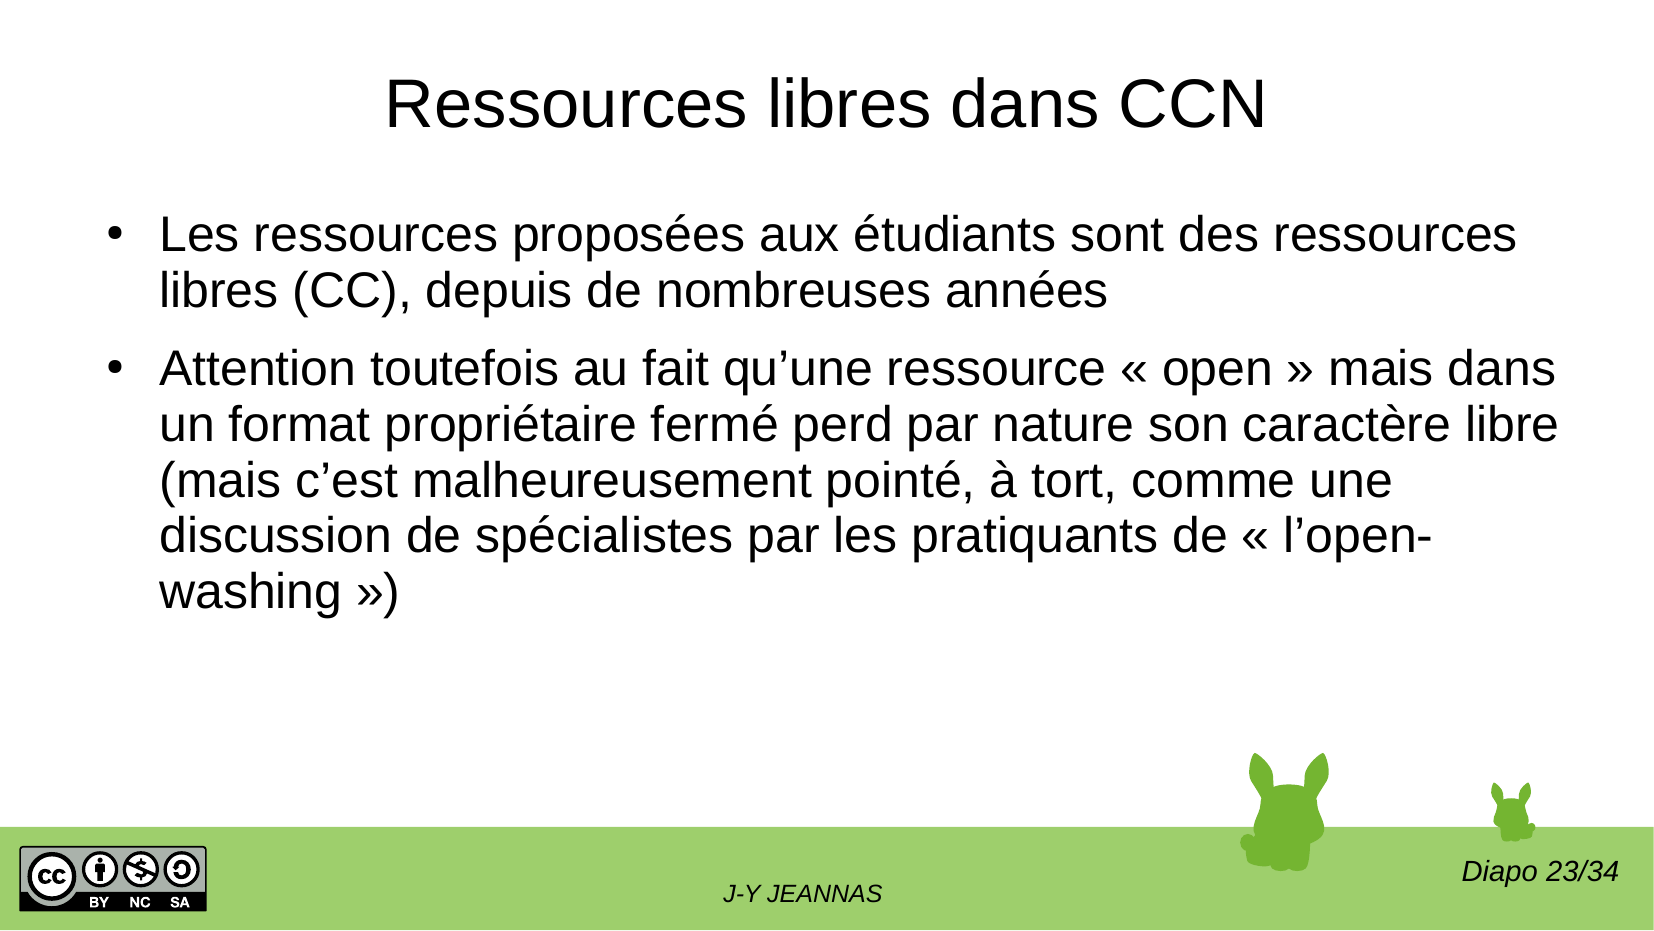

# Ressources libres dans CCN
Les ressources proposées aux étudiants sont des ressources libres (CC), depuis de nombreuses années
Attention toutefois au fait qu’une ressource « open » mais dans un format propriétaire fermé perd par nature son caractère libre (mais c’est malheureusement pointé, à tort, comme une discussion de spécialistes par les pratiquants de « l’open-washing »)